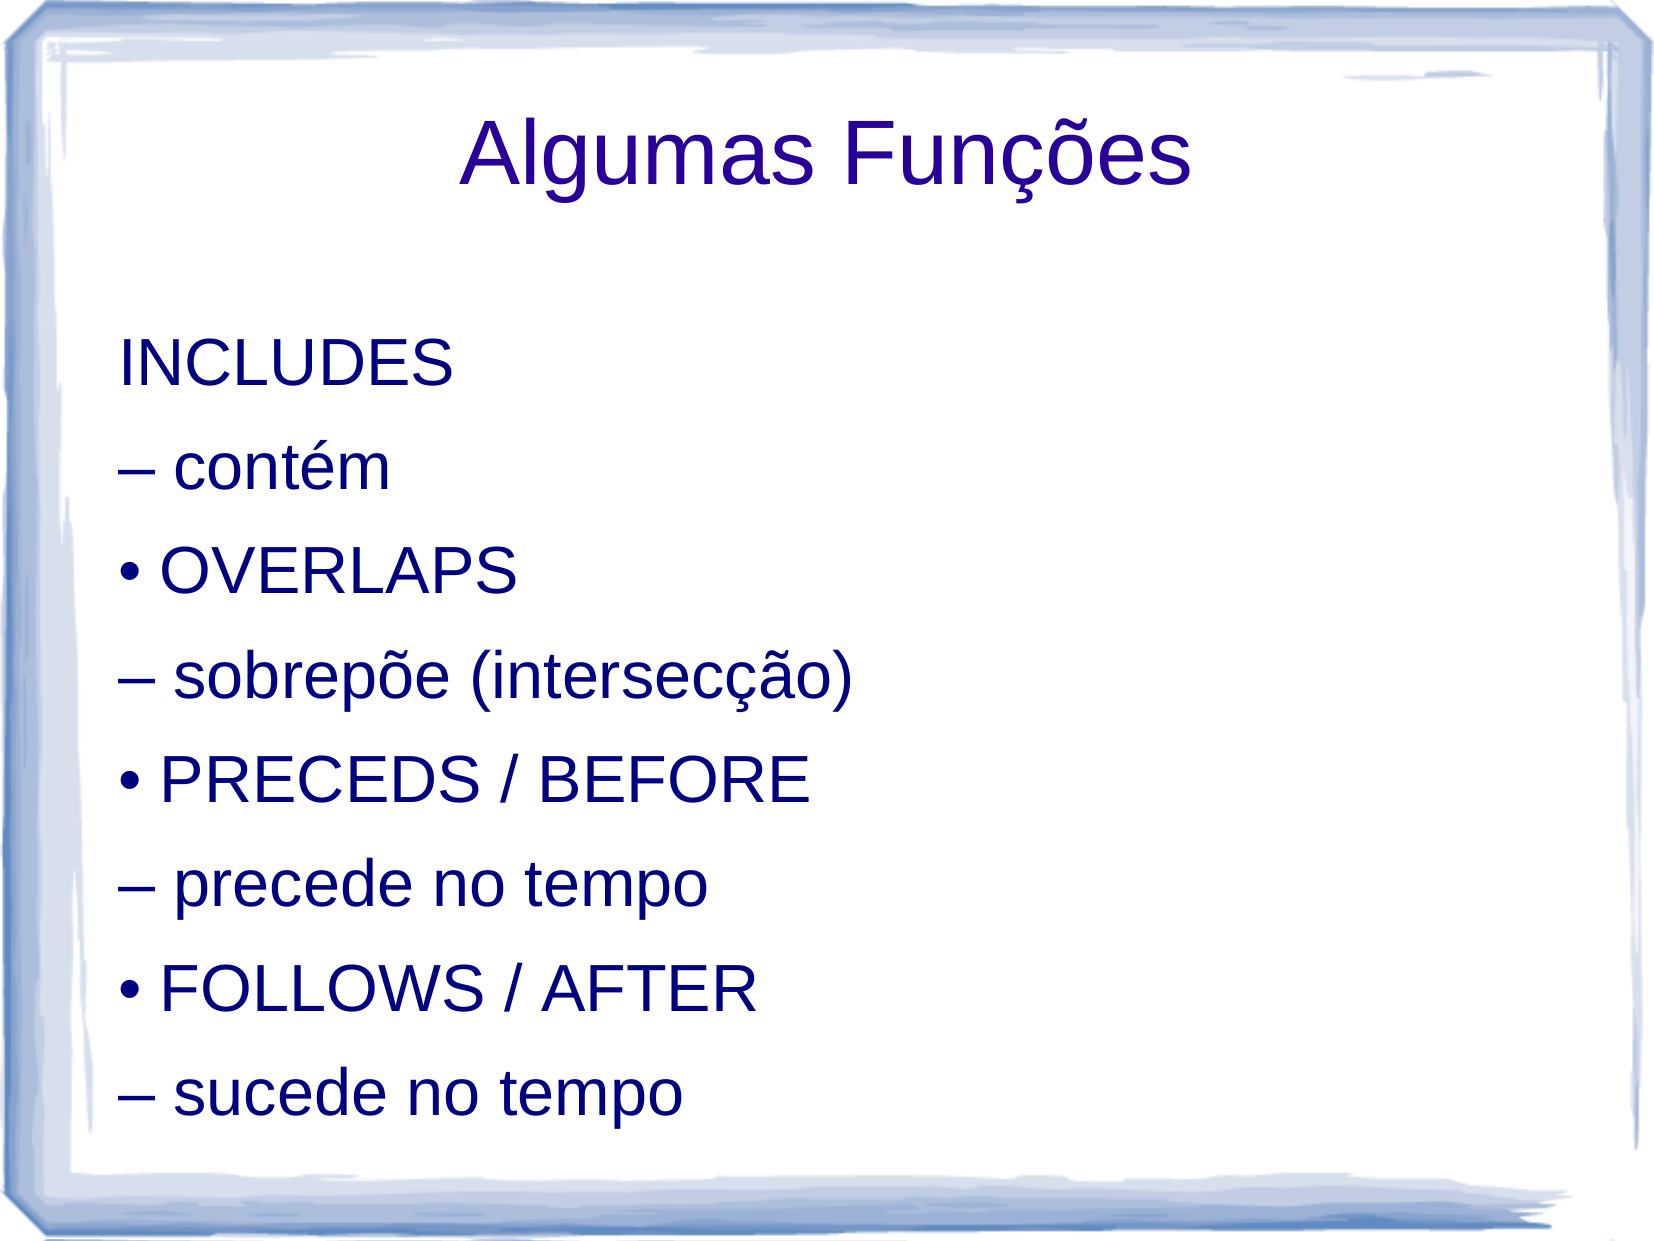

# Algumas Funções
INCLUDES
– contém
• OVERLAPS
– sobrepõe (intersecção)
• PRECEDS / BEFORE
– precede no tempo
• FOLLOWS / AFTER
– sucede no tempo